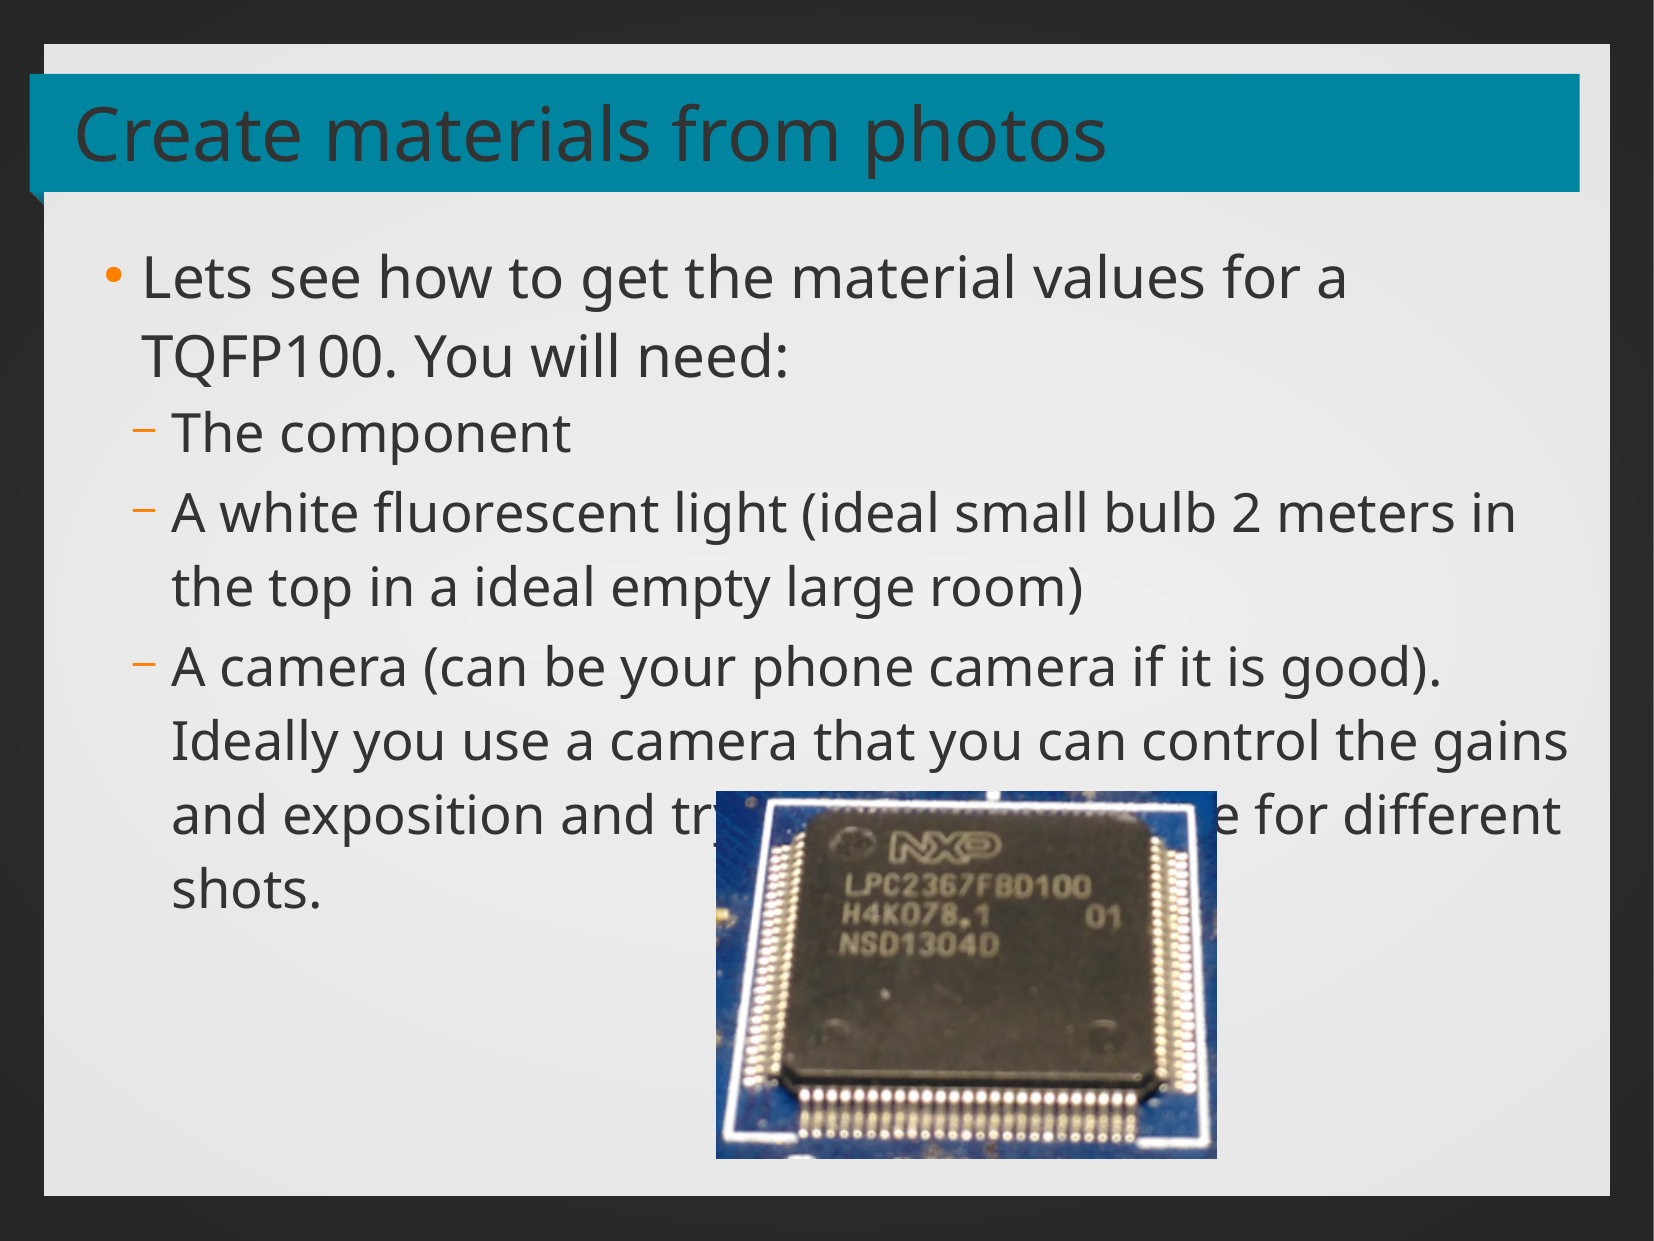

# Create materials from photos
Lets see how to get the material values for a TQFP100. You will need:
The component
A white fluorescent light (ideal small bulb 2 meters in the top in a ideal empty large room)
A camera (can be your phone camera if it is good). Ideally you use a camera that you can control the gains and exposition and try to keep it the same for different shots.